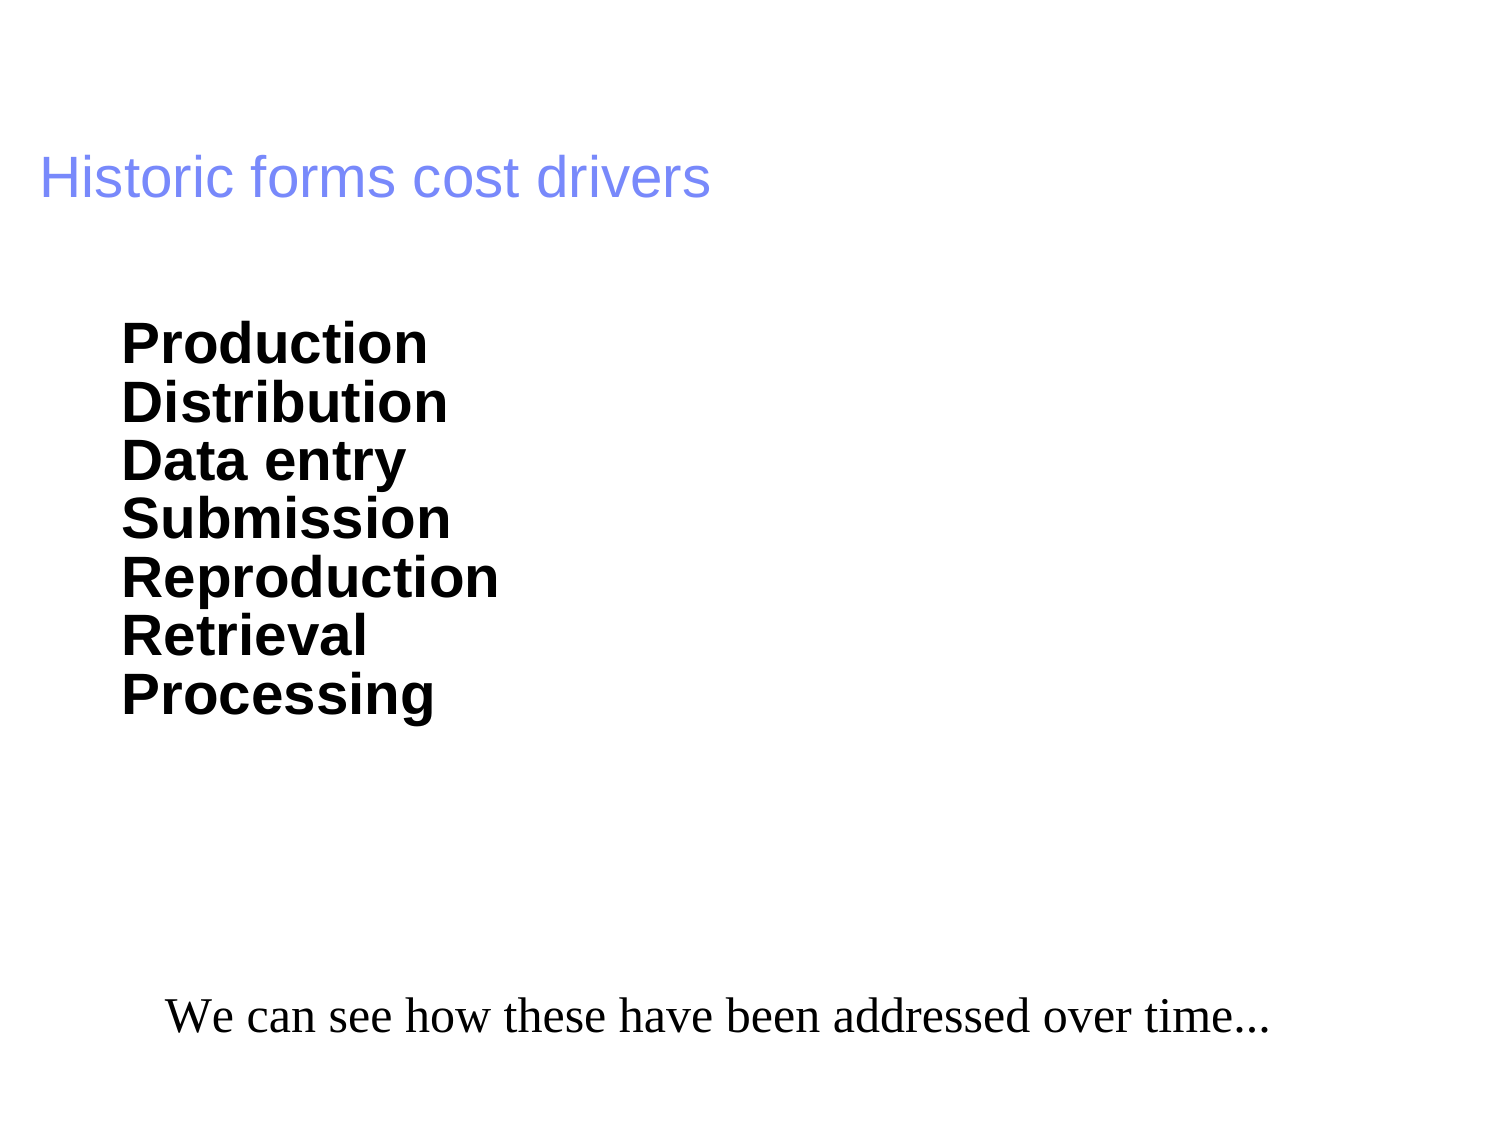

# Historic forms cost drivers
Production
Distribution
Data entry
Submission
Reproduction
Retrieval
Processing
We can see how these have been addressed over time...